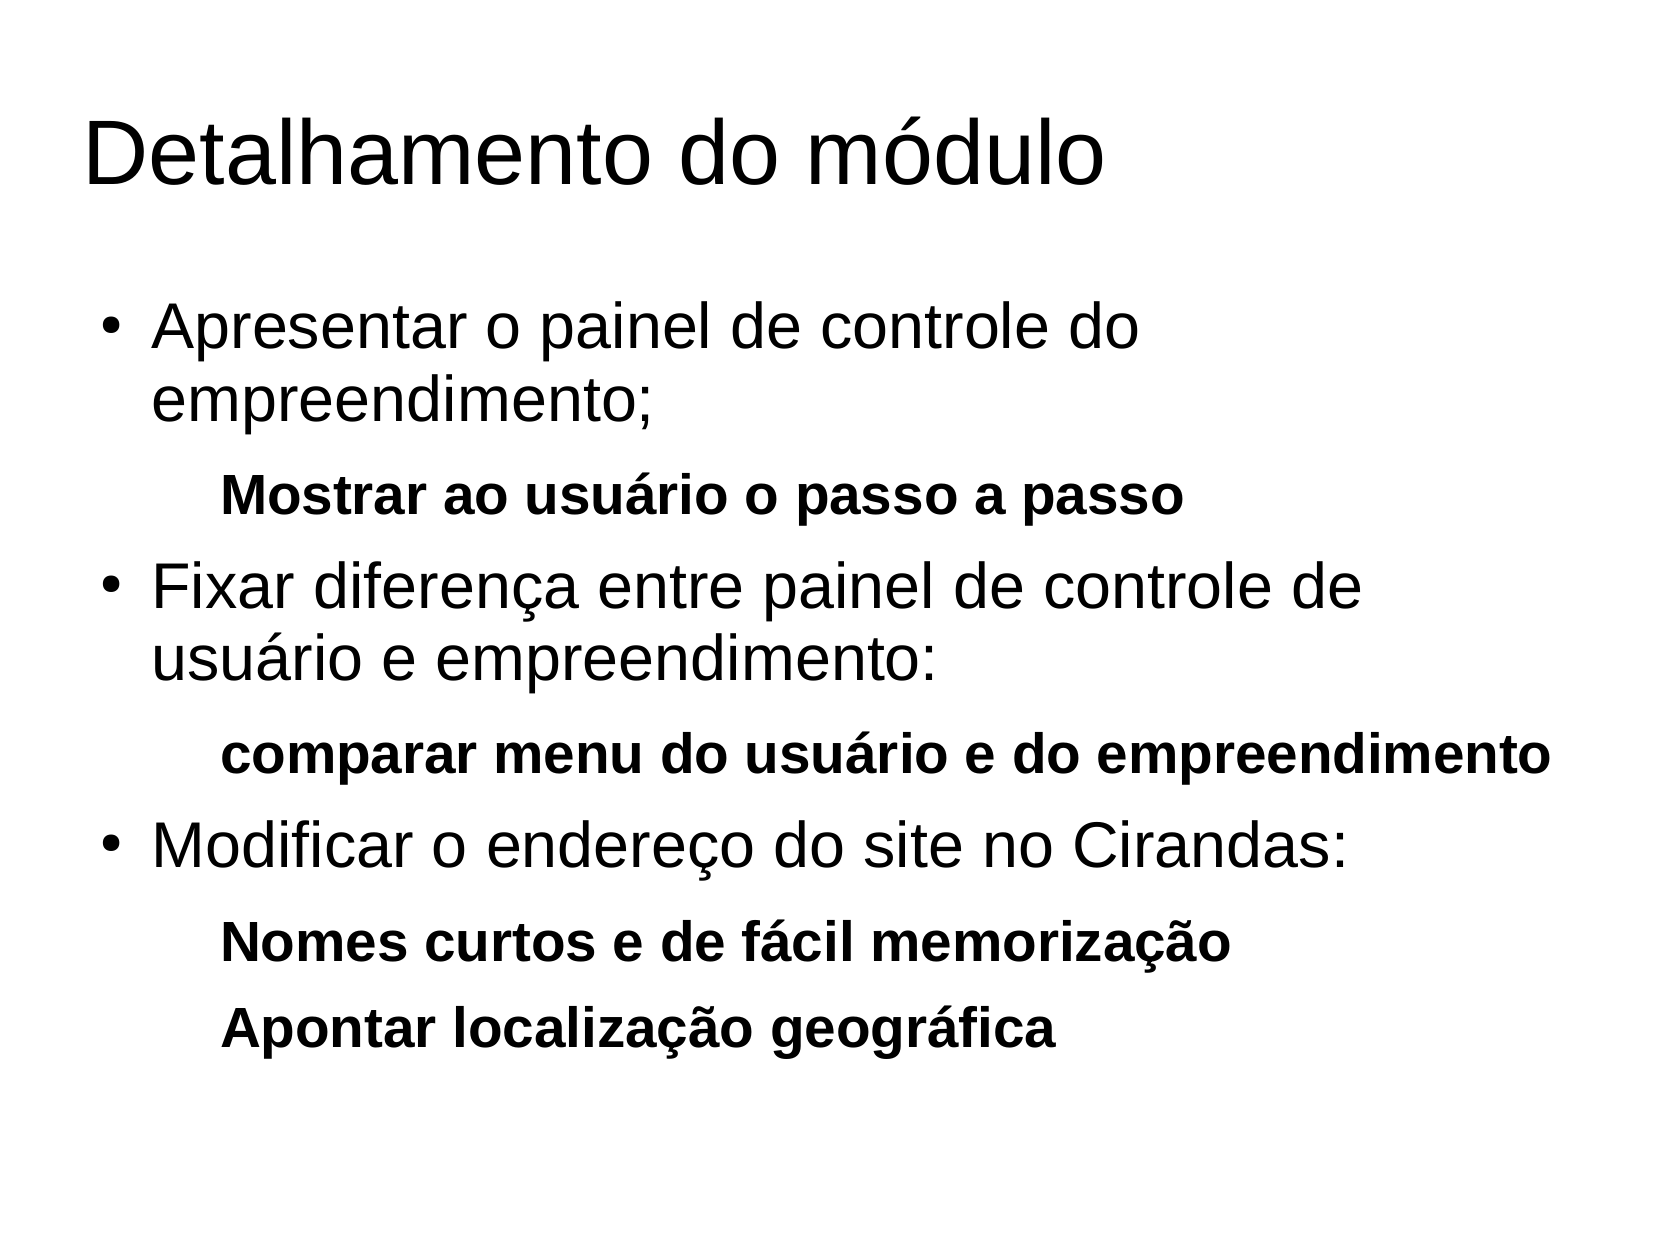

# Detalhamento do módulo
Apresentar o painel de controle do empreendimento;
Mostrar ao usuário o passo a passo
Fixar diferença entre painel de controle de usuário e empreendimento:
comparar menu do usuário e do empreendimento
Modificar o endereço do site no Cirandas:
Nomes curtos e de fácil memorização
Apontar localização geográfica